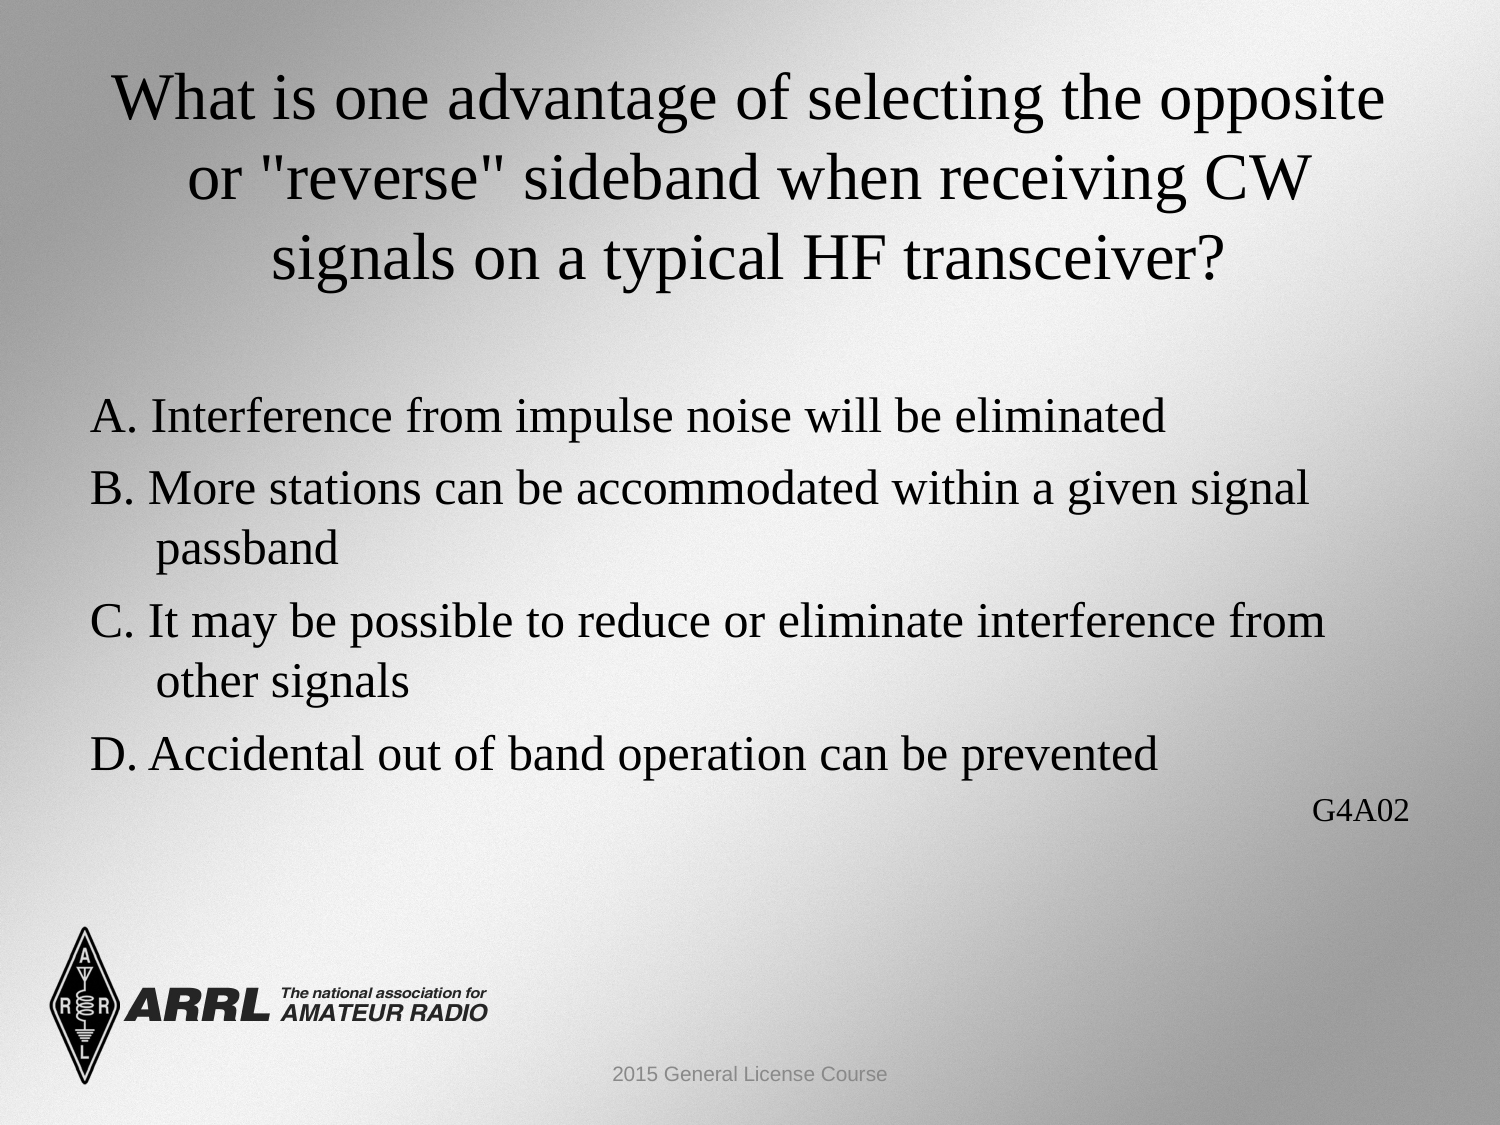

# What is one advantage of selecting the opposite or "reverse" sideband when receiving CW signals on a typical HF transceiver?
A. Interference from impulse noise will be eliminated
B. More stations can be accommodated within a given signal passband
C. It may be possible to reduce or eliminate interference from other signals
D. Accidental out of band operation can be prevented
 G4A02
2015 General License Course